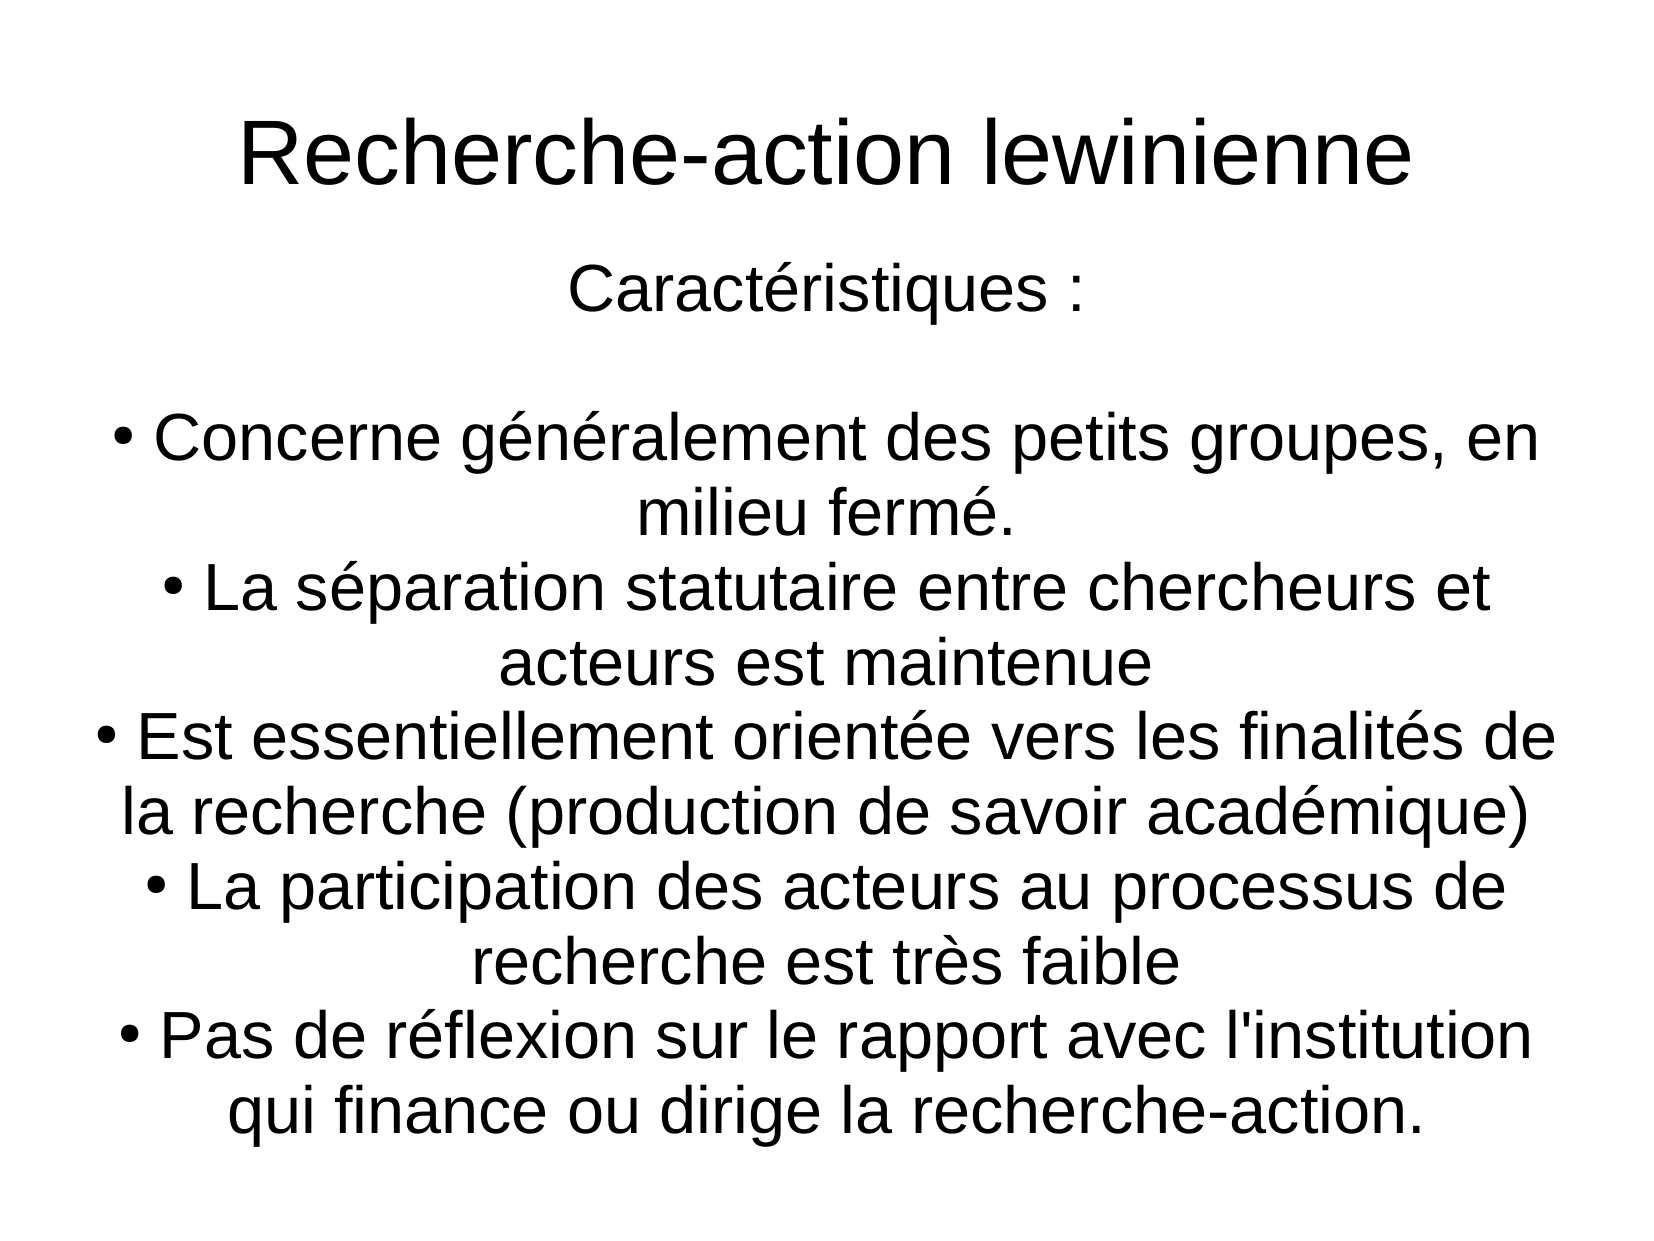

# Recherche-action lewinienne
Caractéristiques :
 Concerne généralement des petits groupes, en milieu fermé.
 La séparation statutaire entre chercheurs et acteurs est maintenue
 Est essentiellement orientée vers les finalités de la recherche (production de savoir académique)
 La participation des acteurs au processus de recherche est très faible
 Pas de réflexion sur le rapport avec l'institution qui finance ou dirige la recherche-action.